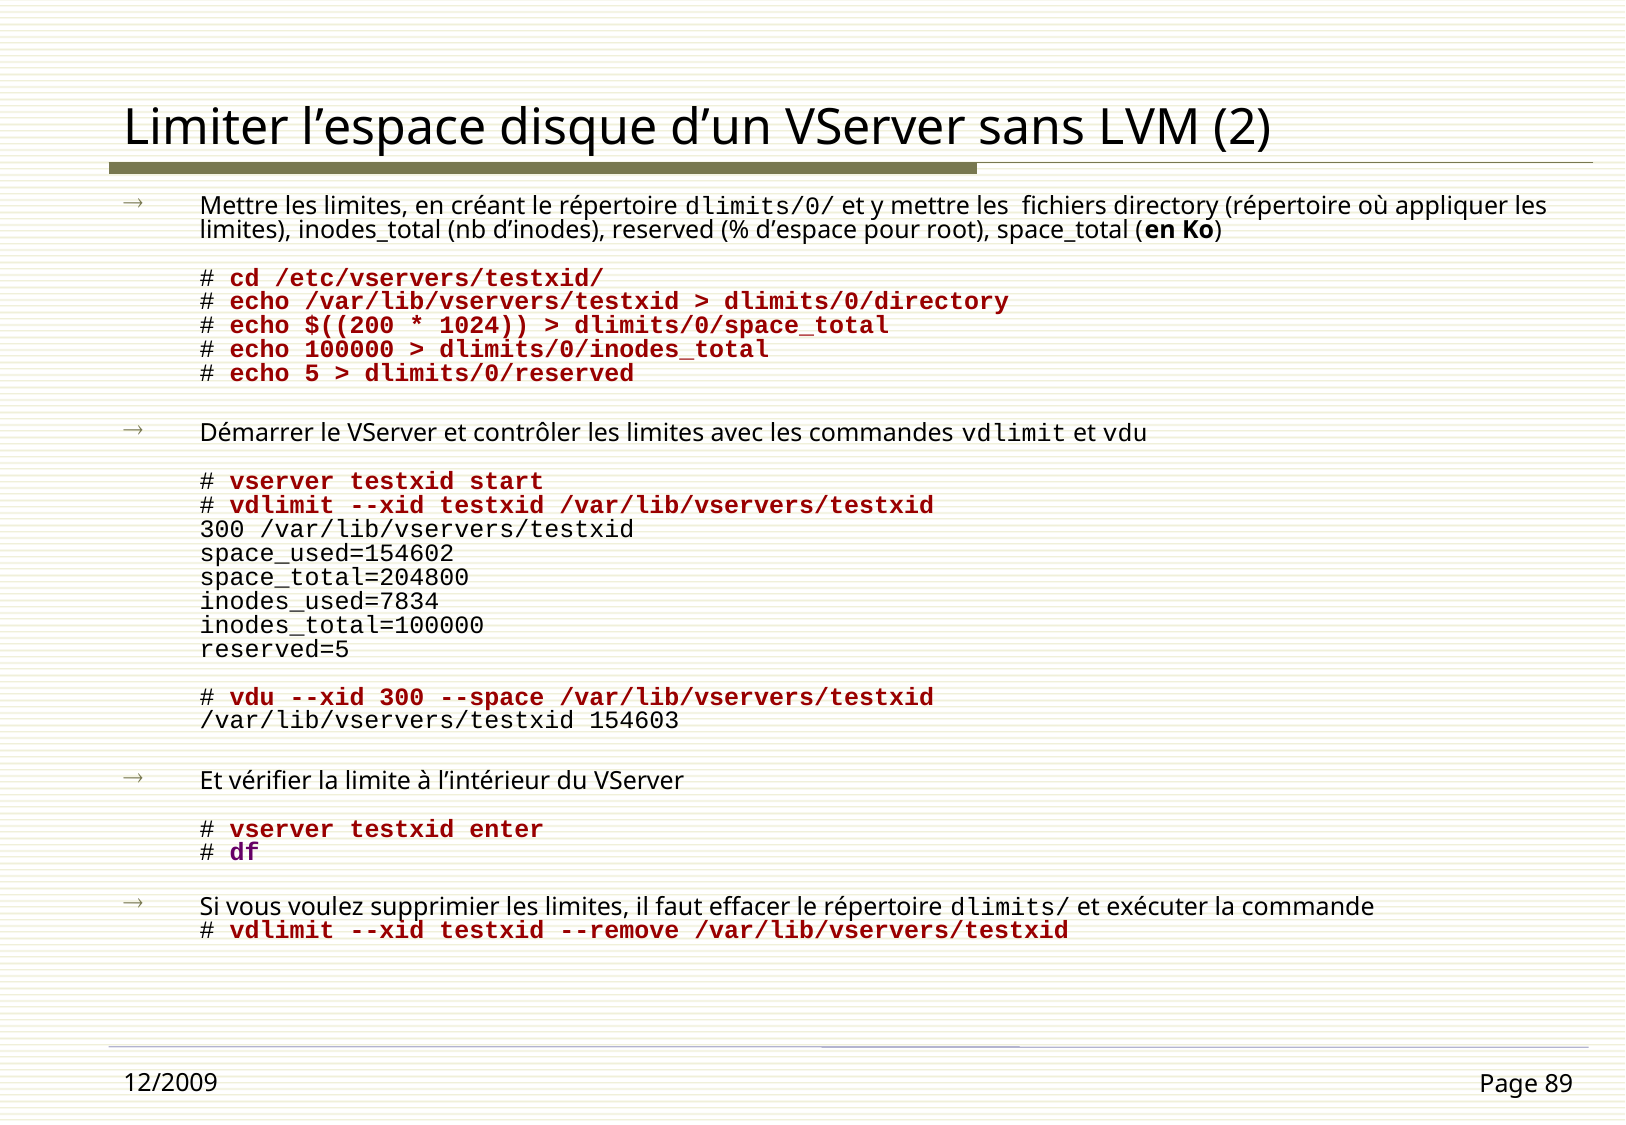

# Limiter l’espace disque d’un VServer sans LVM (2)‏
Mettre les limites, en créant le répertoire dlimits/0/ et y mettre les fichiers directory (répertoire où appliquer les limites), inodes_total (nb d’inodes), reserved (% d’espace pour root), space_total (en Ko)
# cd /etc/vservers/testxid/
# echo /var/lib/vservers/testxid > dlimits/0/directory
# echo $((200 * 1024)) > dlimits/0/space_total
# echo 100000 > dlimits/0/inodes_total
# echo 5 > dlimits/0/reserved
Démarrer le VServer et contrôler les limites avec les commandes vdlimit et vdu
# vserver testxid start
# vdlimit --xid testxid /var/lib/vservers/testxid
300 /var/lib/vservers/testxid
space_used=154602
space_total=204800
inodes_used=7834
inodes_total=100000
reserved=5
# vdu --xid 300 --space /var/lib/vservers/testxid
/var/lib/vservers/testxid 154603
Et vérifier la limite à l’intérieur du VServer
# vserver testxid enter
# df
Si vous voulez supprimier les limites, il faut effacer le répertoire dlimits/ et exécuter la commande
# vdlimit --xid testxid --remove /var/lib/vservers/testxid
89